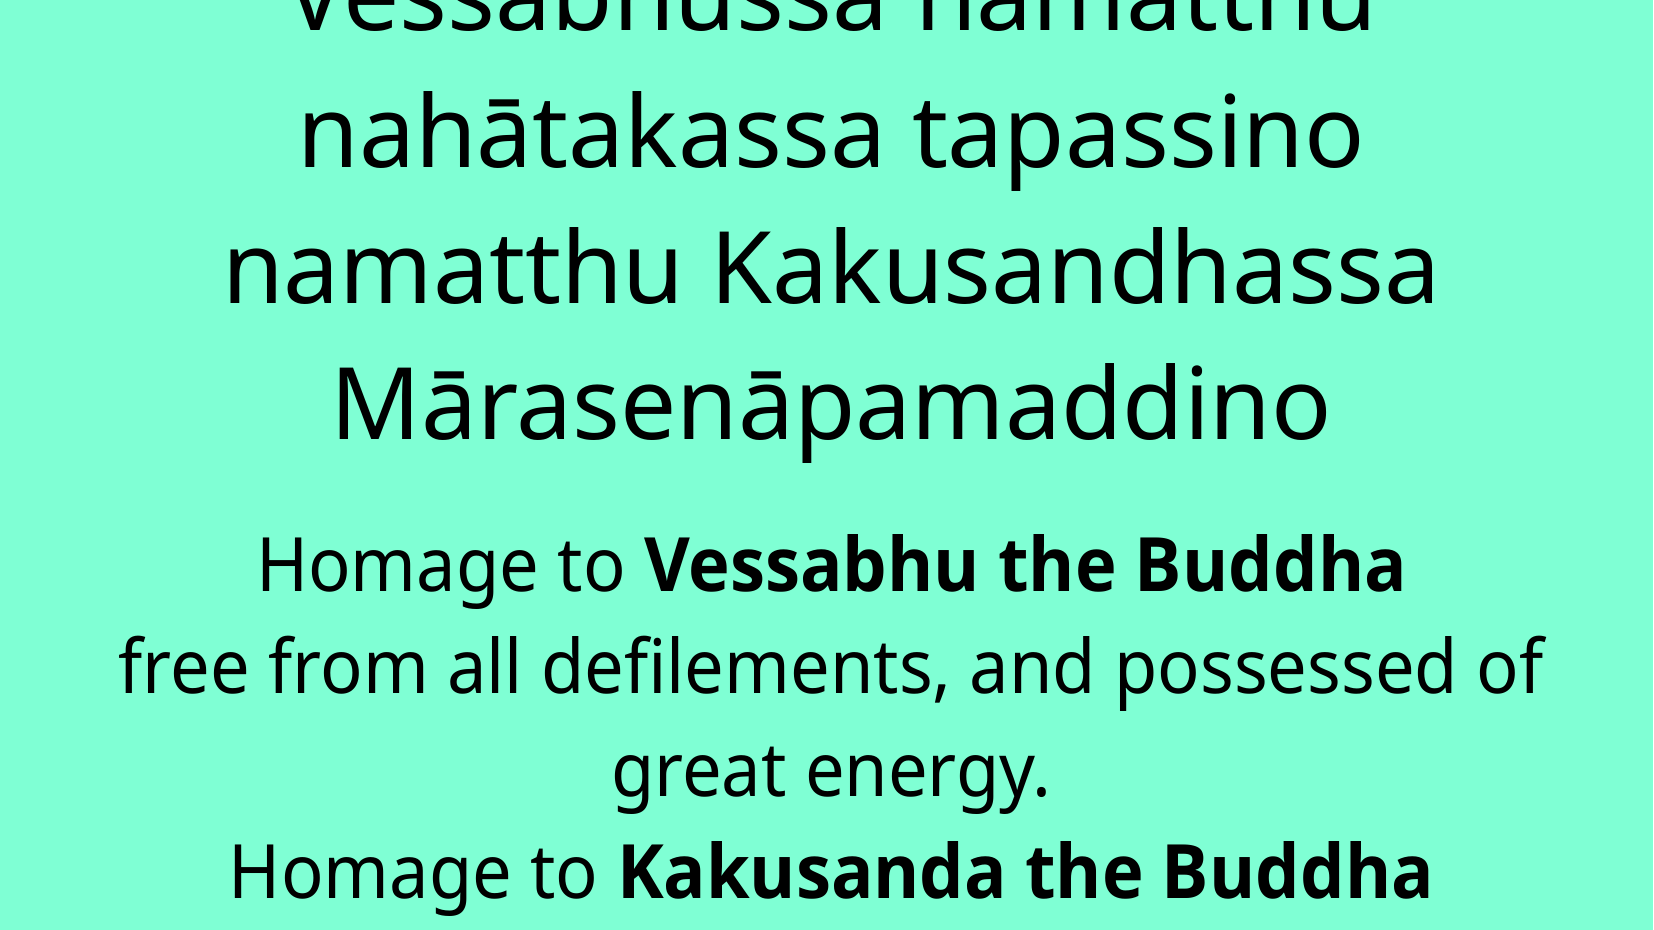

# Vessabhussa namatthu
nahātakassa tapassino
namatthu Kakusandhassa
Mārasenāpamaddino
Homage to Vessabhu the Buddha
free from all defilements, and possessed of great energy.
Homage to Kakusanda the Buddha
the conqueror of the army of Māra.